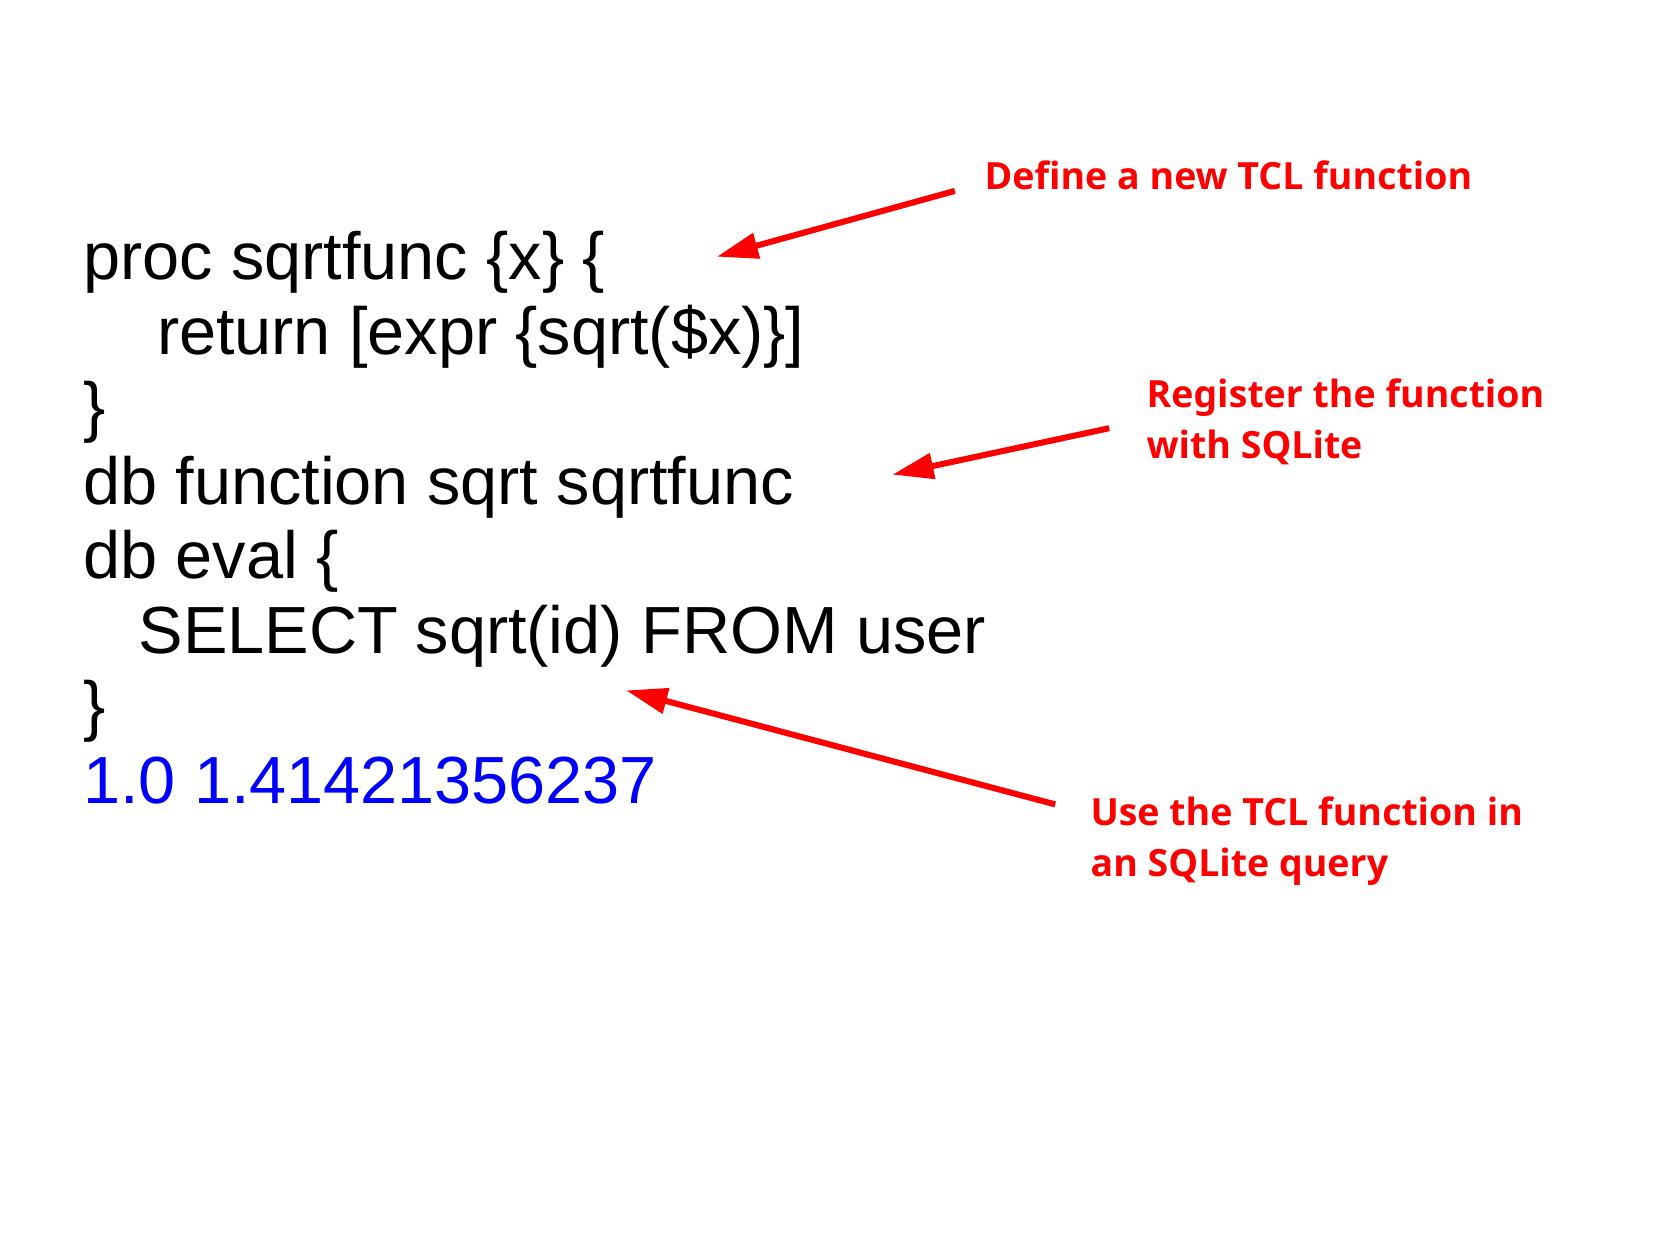

Define a new TCL function
proc sqrtfunc {x} {
 return [expr {sqrt($x)}]
}
db function sqrt sqrtfunc
db eval {
 SELECT sqrt(id) FROM user
}
1.0 1.41421356237
Register the function
with SQLite
Use the TCL function in
an SQLite query